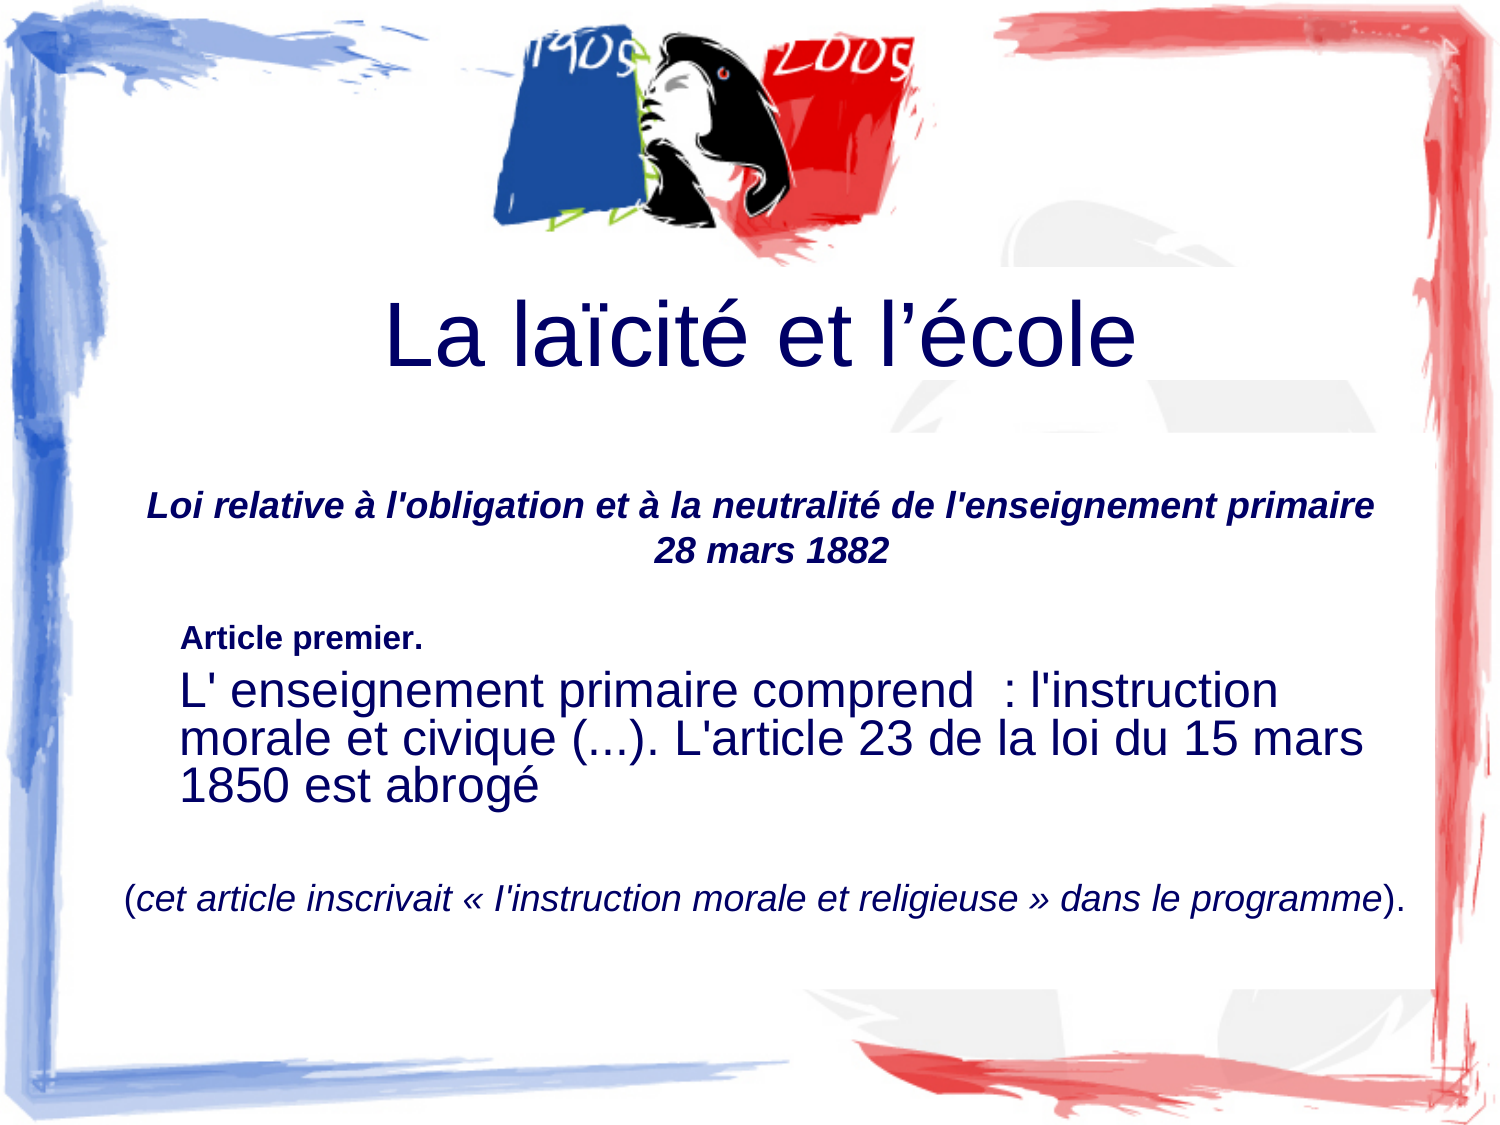

# La laïcité et l’école
Loi relative à l'obligation et à la neutralité de l'enseignement primaire
28 mars 1882
	Article premier.
	L' enseignement primaire comprend  : l'instruction morale et civique (...). L'article 23 de la loi du 15 mars 1850 est abrogé
(cet article inscrivait « I'instruction morale et religieuse » dans le programme).